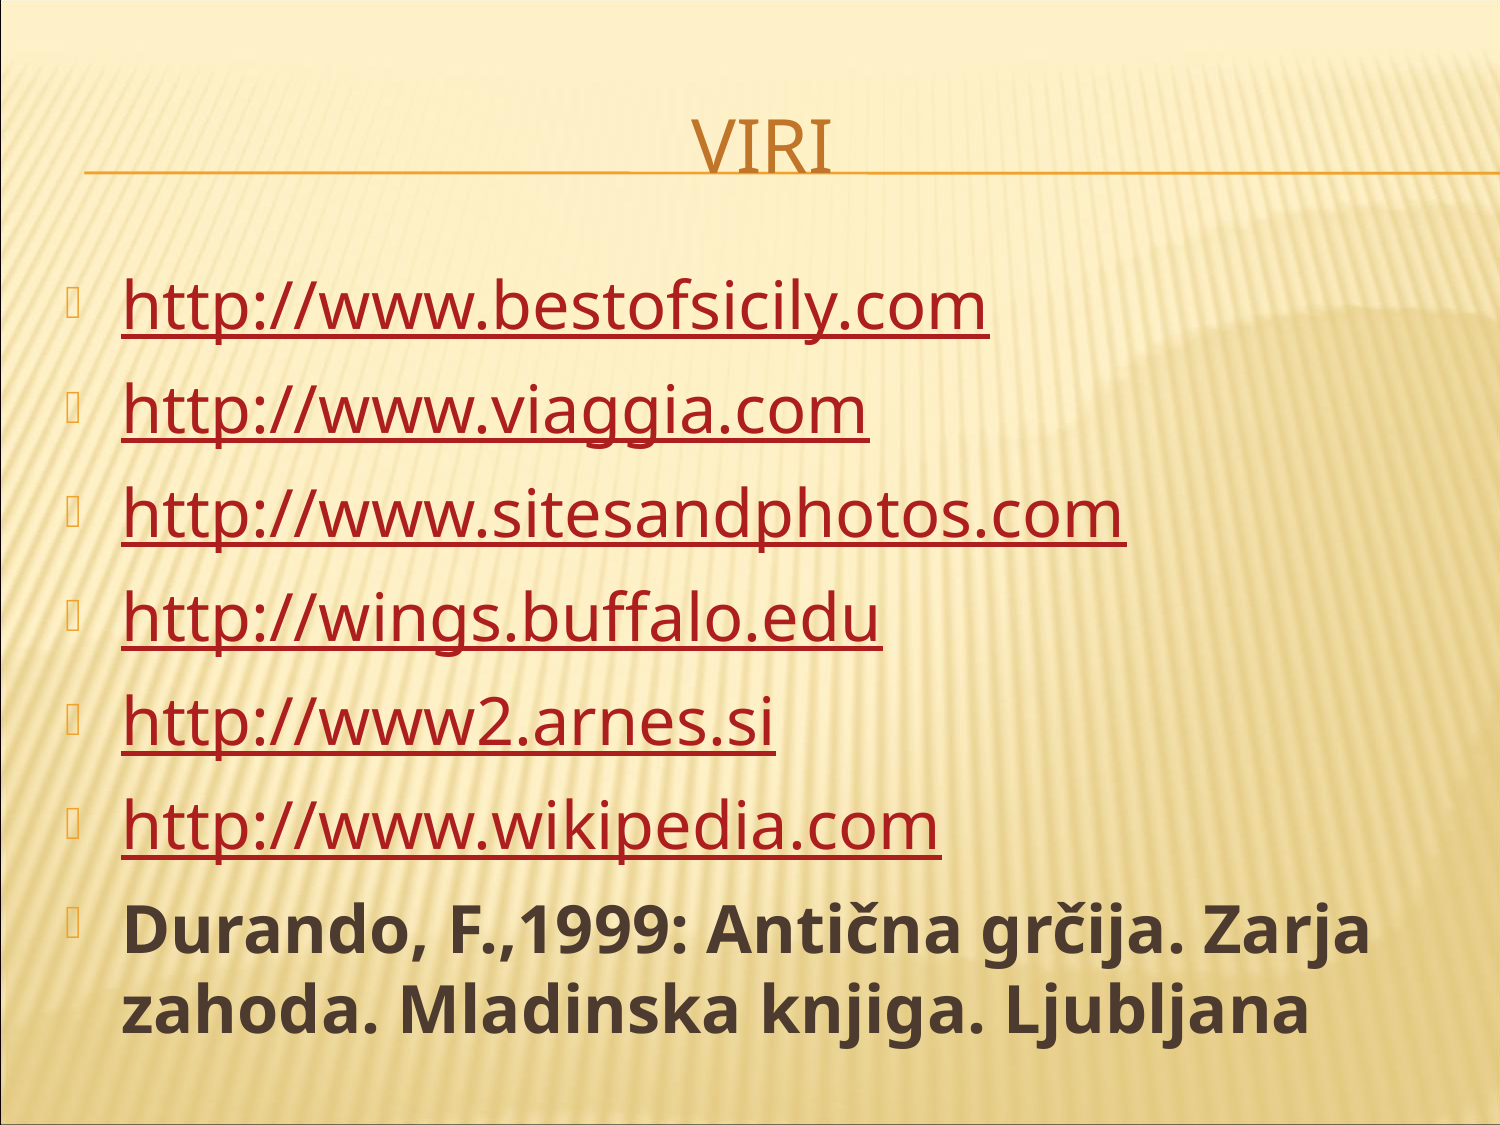

# VIRI
http://www.bestofsicily.com
http://www.viaggia.com
http://www.sitesandphotos.com
http://wings.buffalo.edu
http://www2.arnes.si
http://www.wikipedia.com
Durando, F.,1999: Antična grčija. Zarja zahoda. Mladinska knjiga. Ljubljana